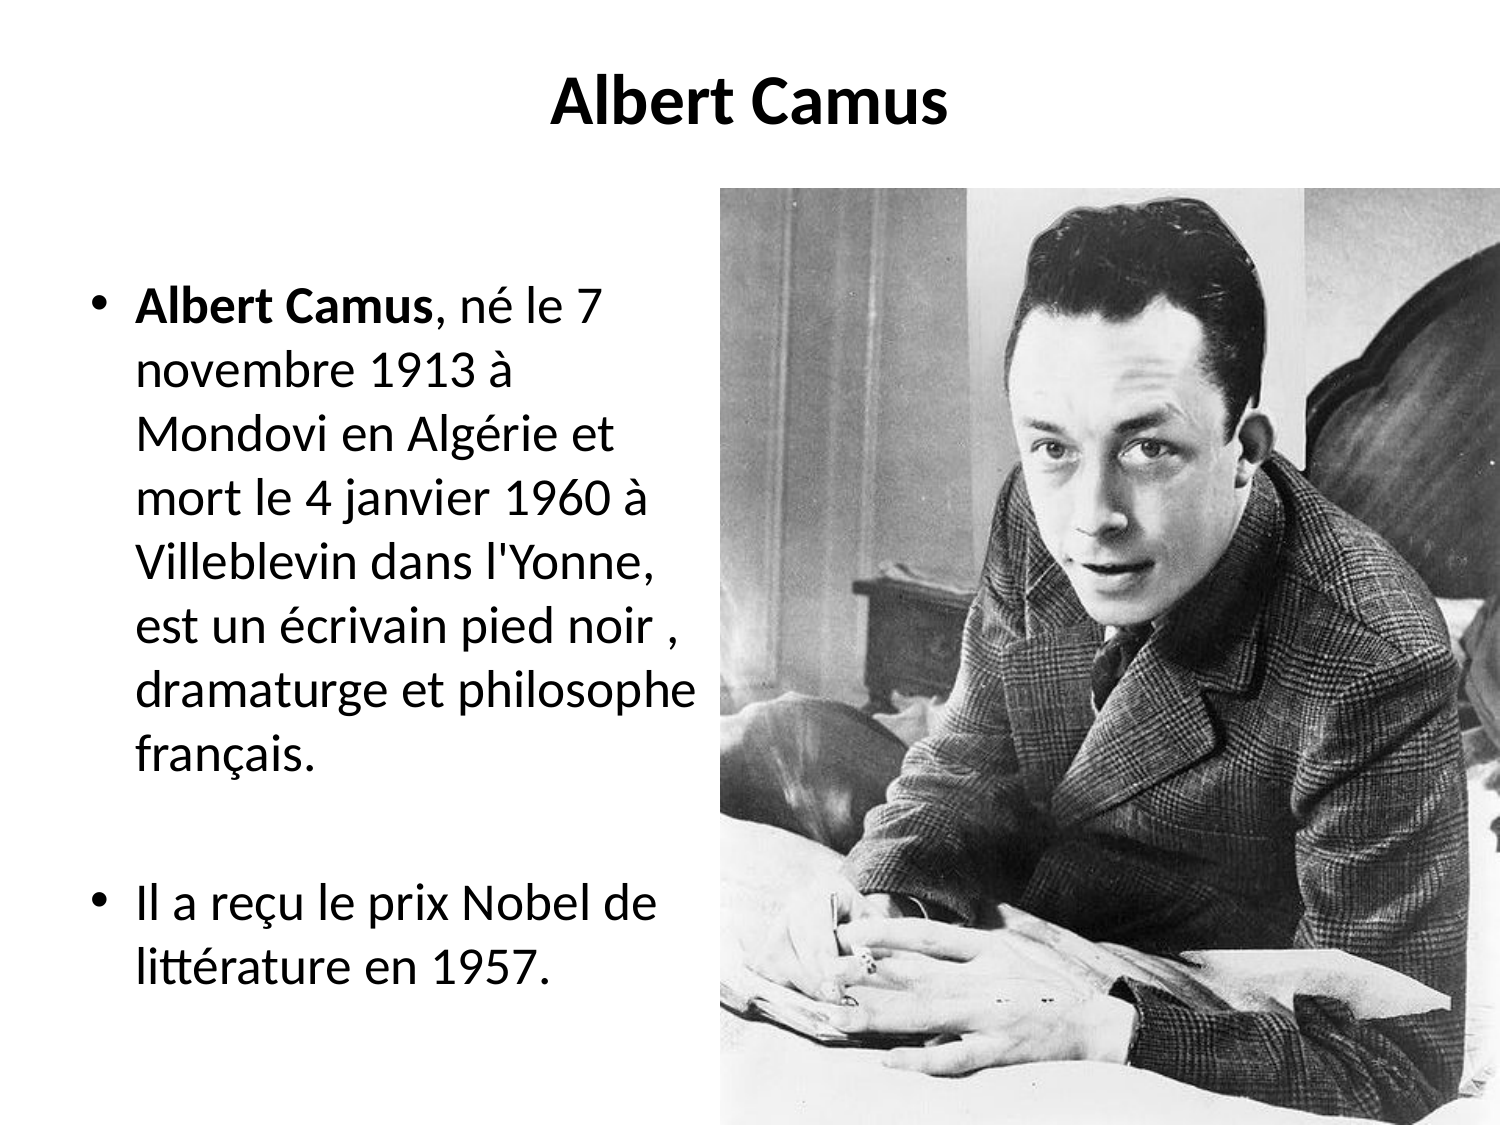

# Albert Camus
Albert Camus, né le 7 novembre 1913 à Mondovi en Algérie et mort le 4 janvier 1960 à Villeblevin dans l'Yonne, est un écrivain pied noir , dramaturge et philosophe français.
Il a reçu le prix Nobel de littérature en 1957.